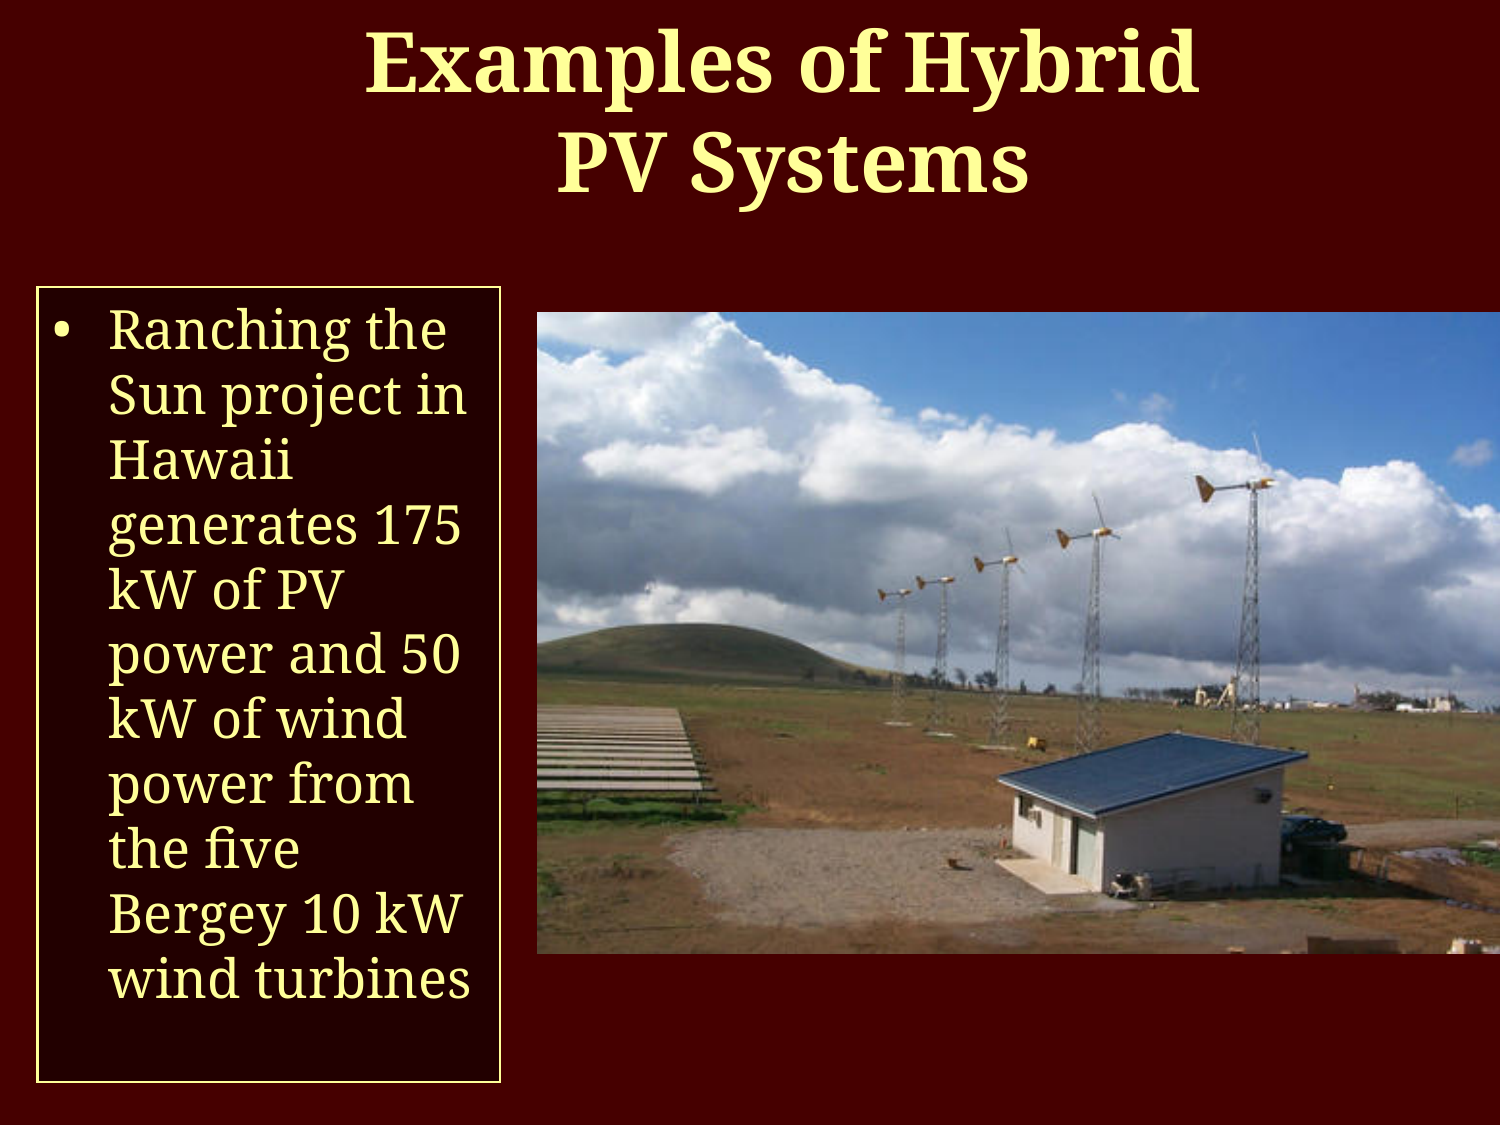

# Examples of Hybrid PV Systems
Ranching the Sun project in Hawaii generates 175 kW of PV power and 50 kW of wind power from the five Bergey 10 kW wind turbines
Engineering Photovoltaic Systems
12